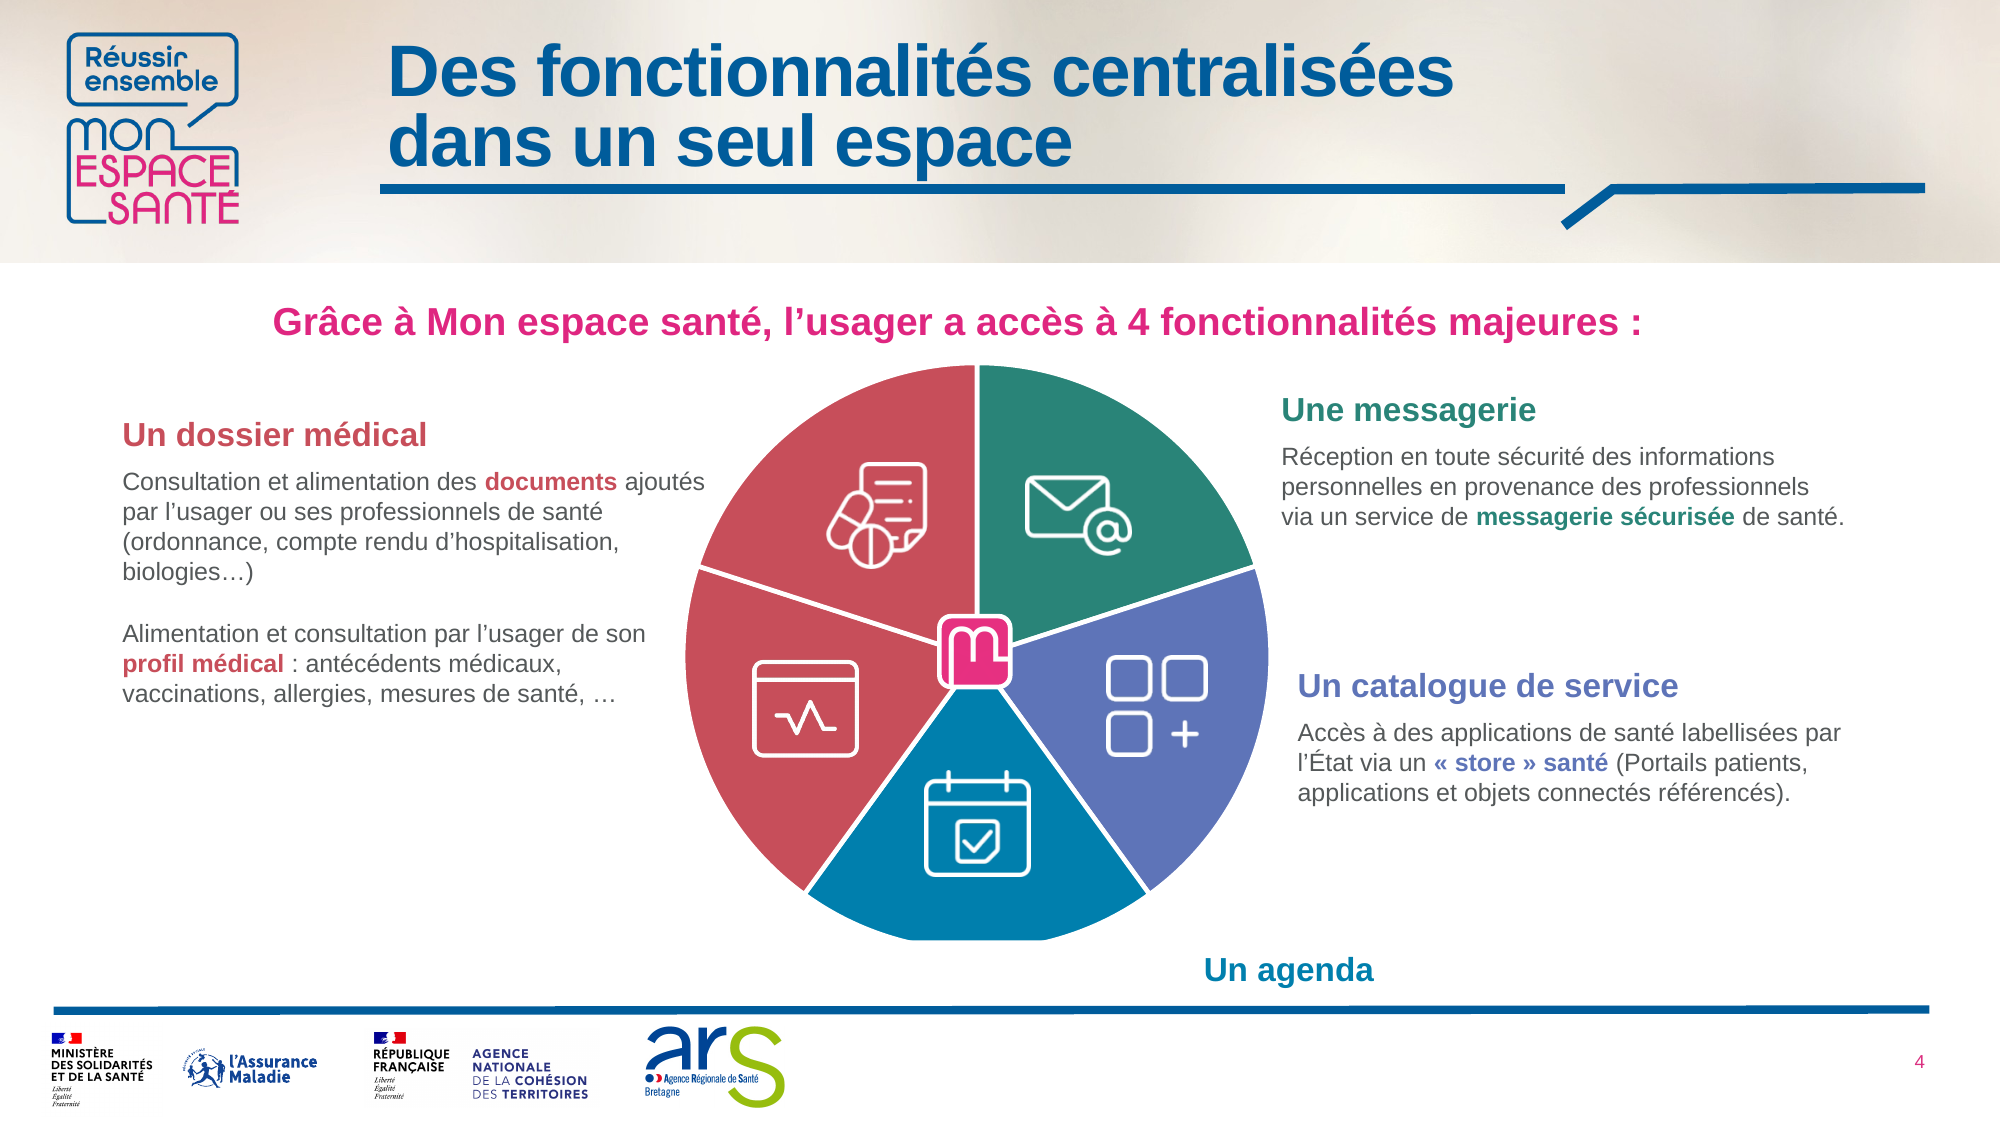

# Des fonctionnalités centralisées dans un seul espace
Grâce à Mon espace santé, l’usager a accès à 4 fonctionnalités majeures :
### Chart
| Category | Ventes |
|---|---|
| None | 1.0 |
| None | 1.0 |
| None | 1.0 |
| None | 1.0 |
| None | 1.0 |
Une messagerie
Réception en toute sécurité des informations personnelles en provenance des professionnels via un service de messagerie sécurisée de santé.
Un dossier médical
Consultation et alimentation des documents ajoutés par l’usager ou ses professionnels de santé (ordonnance, compte rendu d’hospitalisation, biologies…)
Alimentation et consultation par l’usager de son profil médical : antécédents médicaux, vaccinations, allergies, mesures de santé, …
Un catalogue de service
Accès à des applications de santé labellisées par l’État via un « store » santé (Portails patients, applications et objets connectés référencés).
Un agenda
4